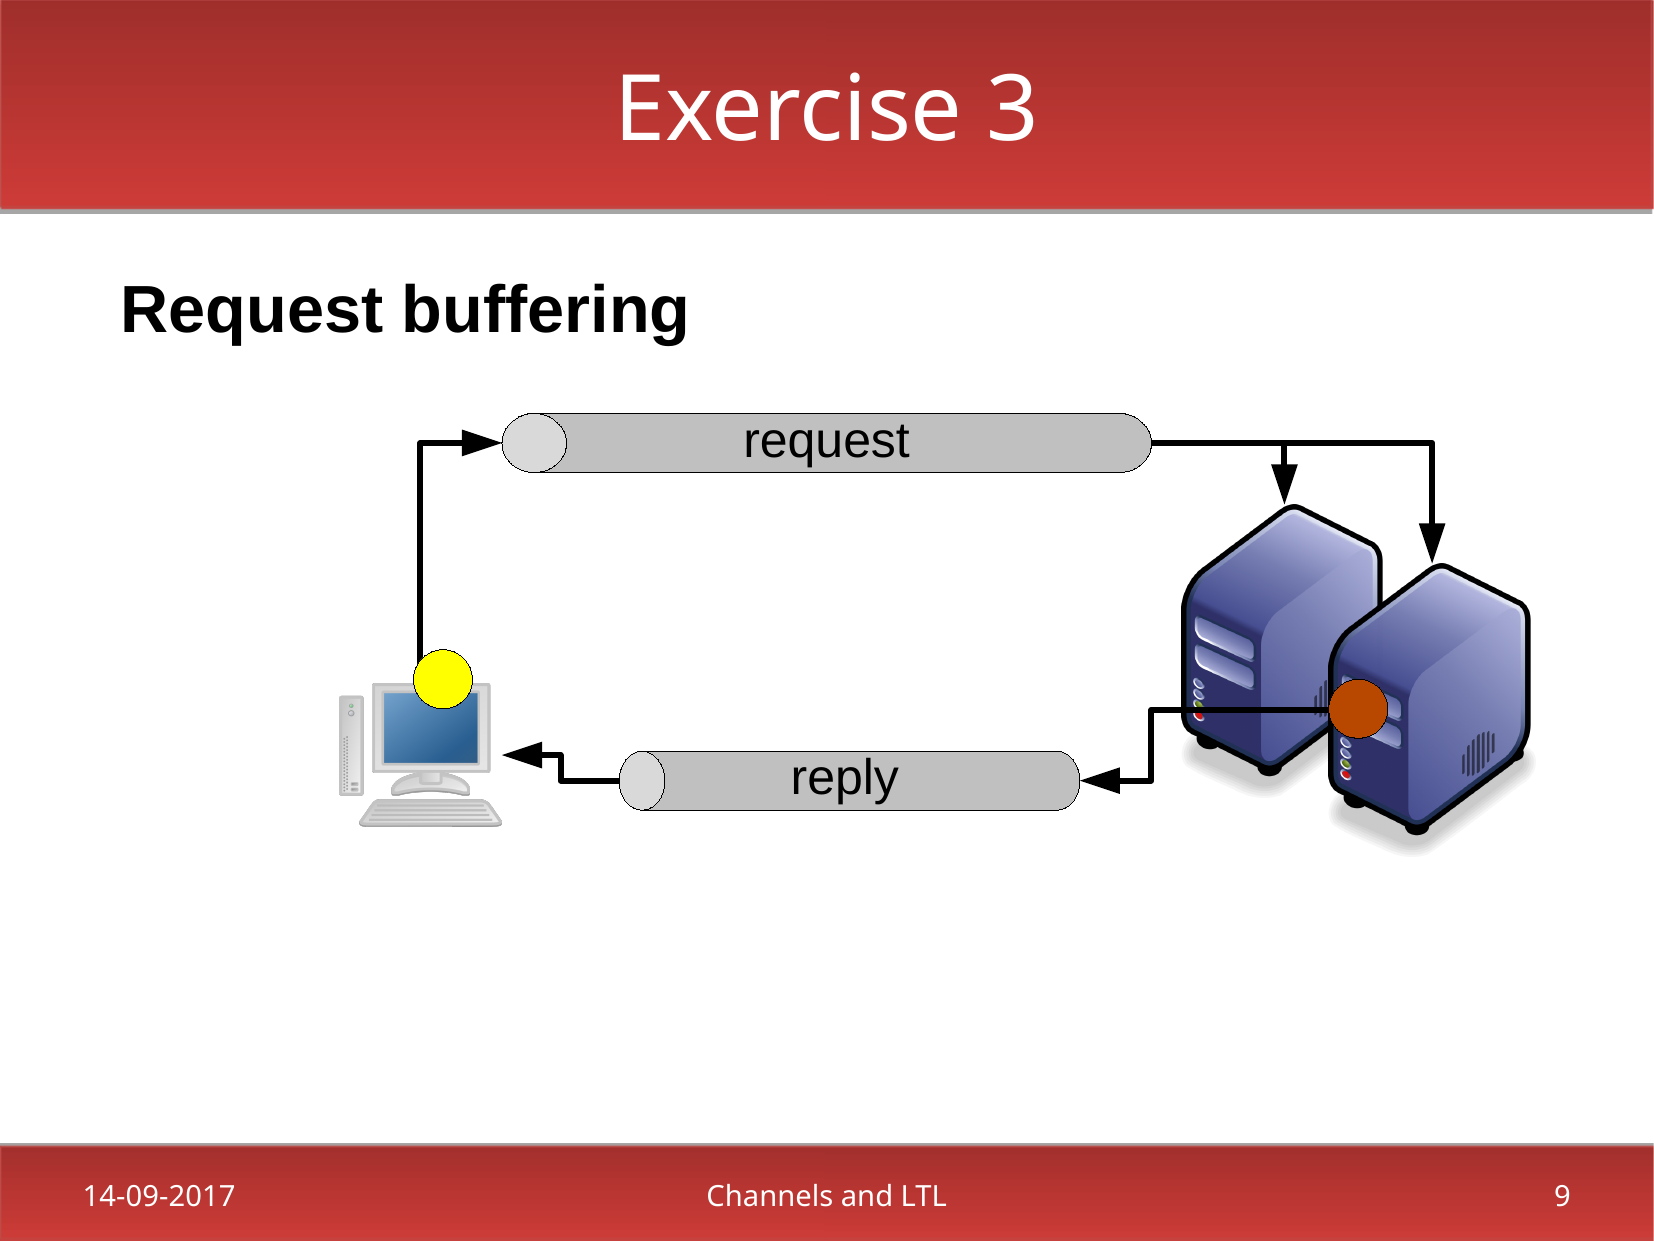

# Exercise 3
Request buffering
request
reply
14-09-2017
Channels and LTL
9